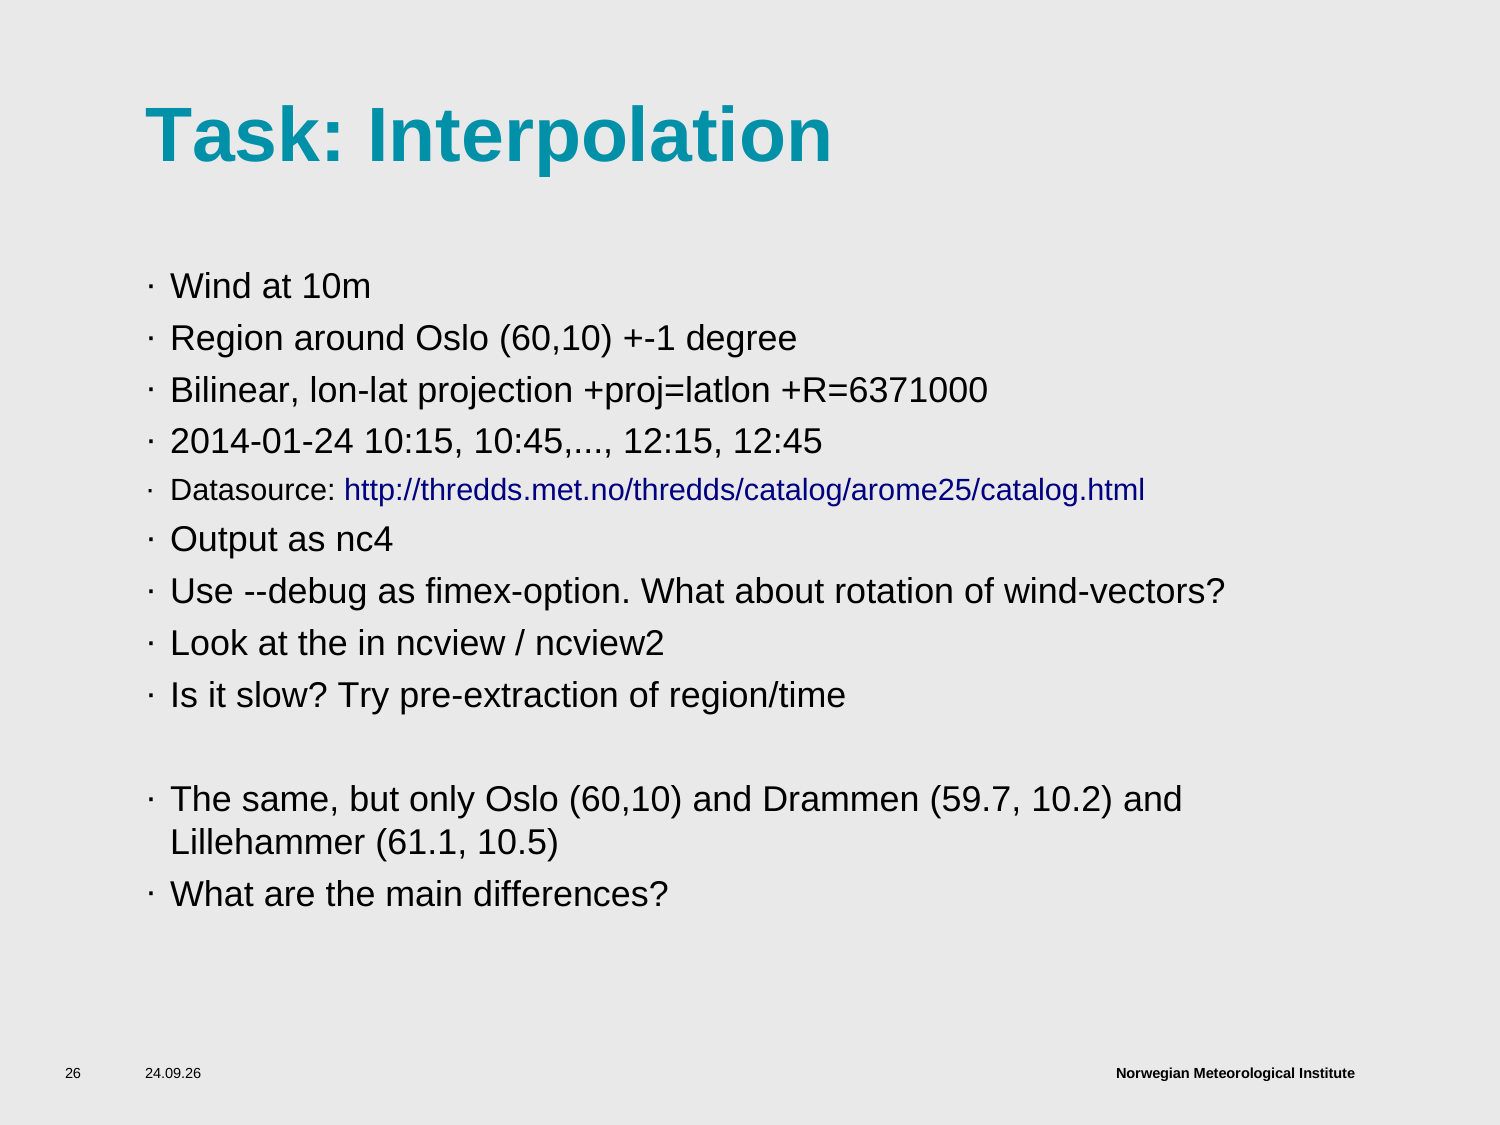

# Task: Interpolation
Wind at 10m
Region around Oslo (60,10) +-1 degree
Bilinear, lon-lat projection +proj=latlon +R=6371000
2014-01-24 10:15, 10:45,..., 12:15, 12:45
Datasource: http://thredds.met.no/thredds/catalog/arome25/catalog.html
Output as nc4
Use --debug as fimex-option. What about rotation of wind-vectors?
Look at the in ncview / ncview2
Is it slow? Try pre-extraction of region/time
The same, but only Oslo (60,10) and Drammen (59.7, 10.2) and Lillehammer (61.1, 10.5)
What are the main differences?